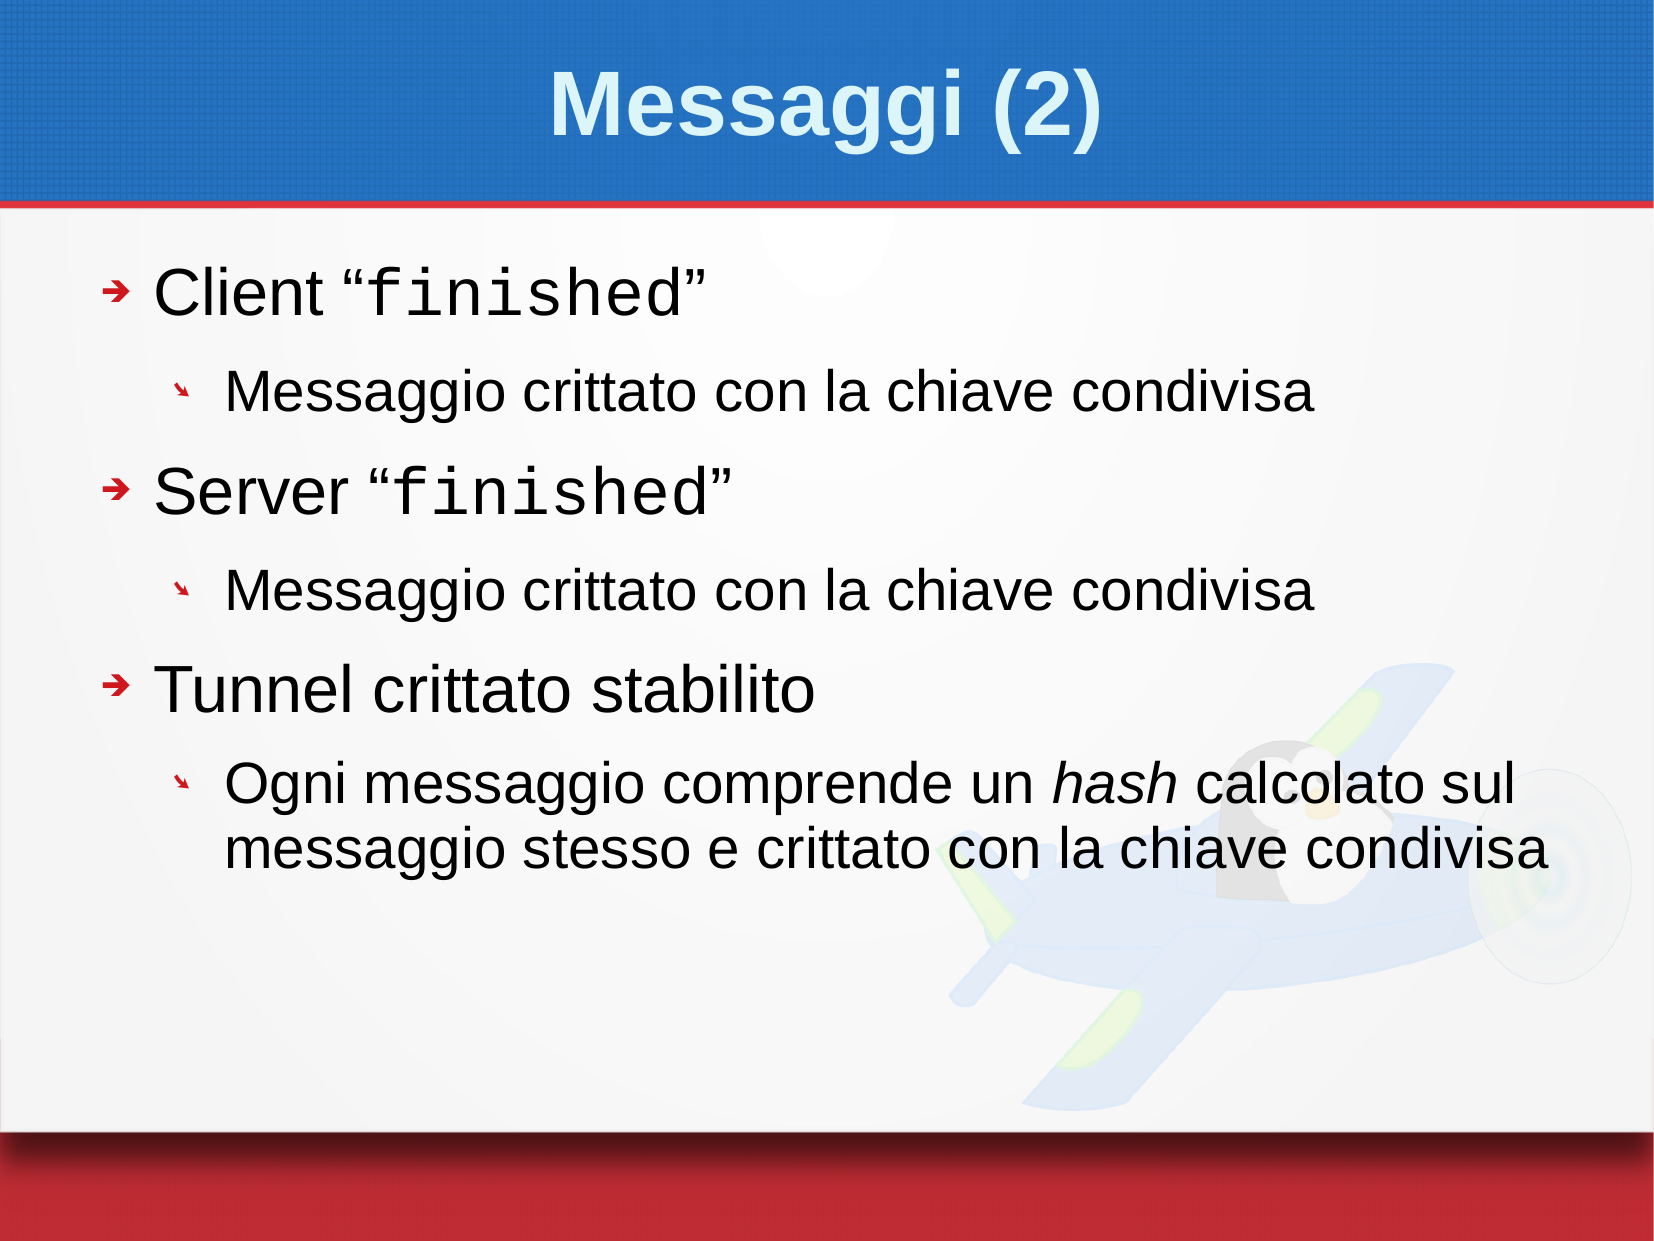

# Messaggi (2)
Client “finished”
Messaggio crittato con la chiave condivisa
Server “finished”
Messaggio crittato con la chiave condivisa
Tunnel crittato stabilito
Ogni messaggio comprende un hash calcolato sul messaggio stesso e crittato con la chiave condivisa